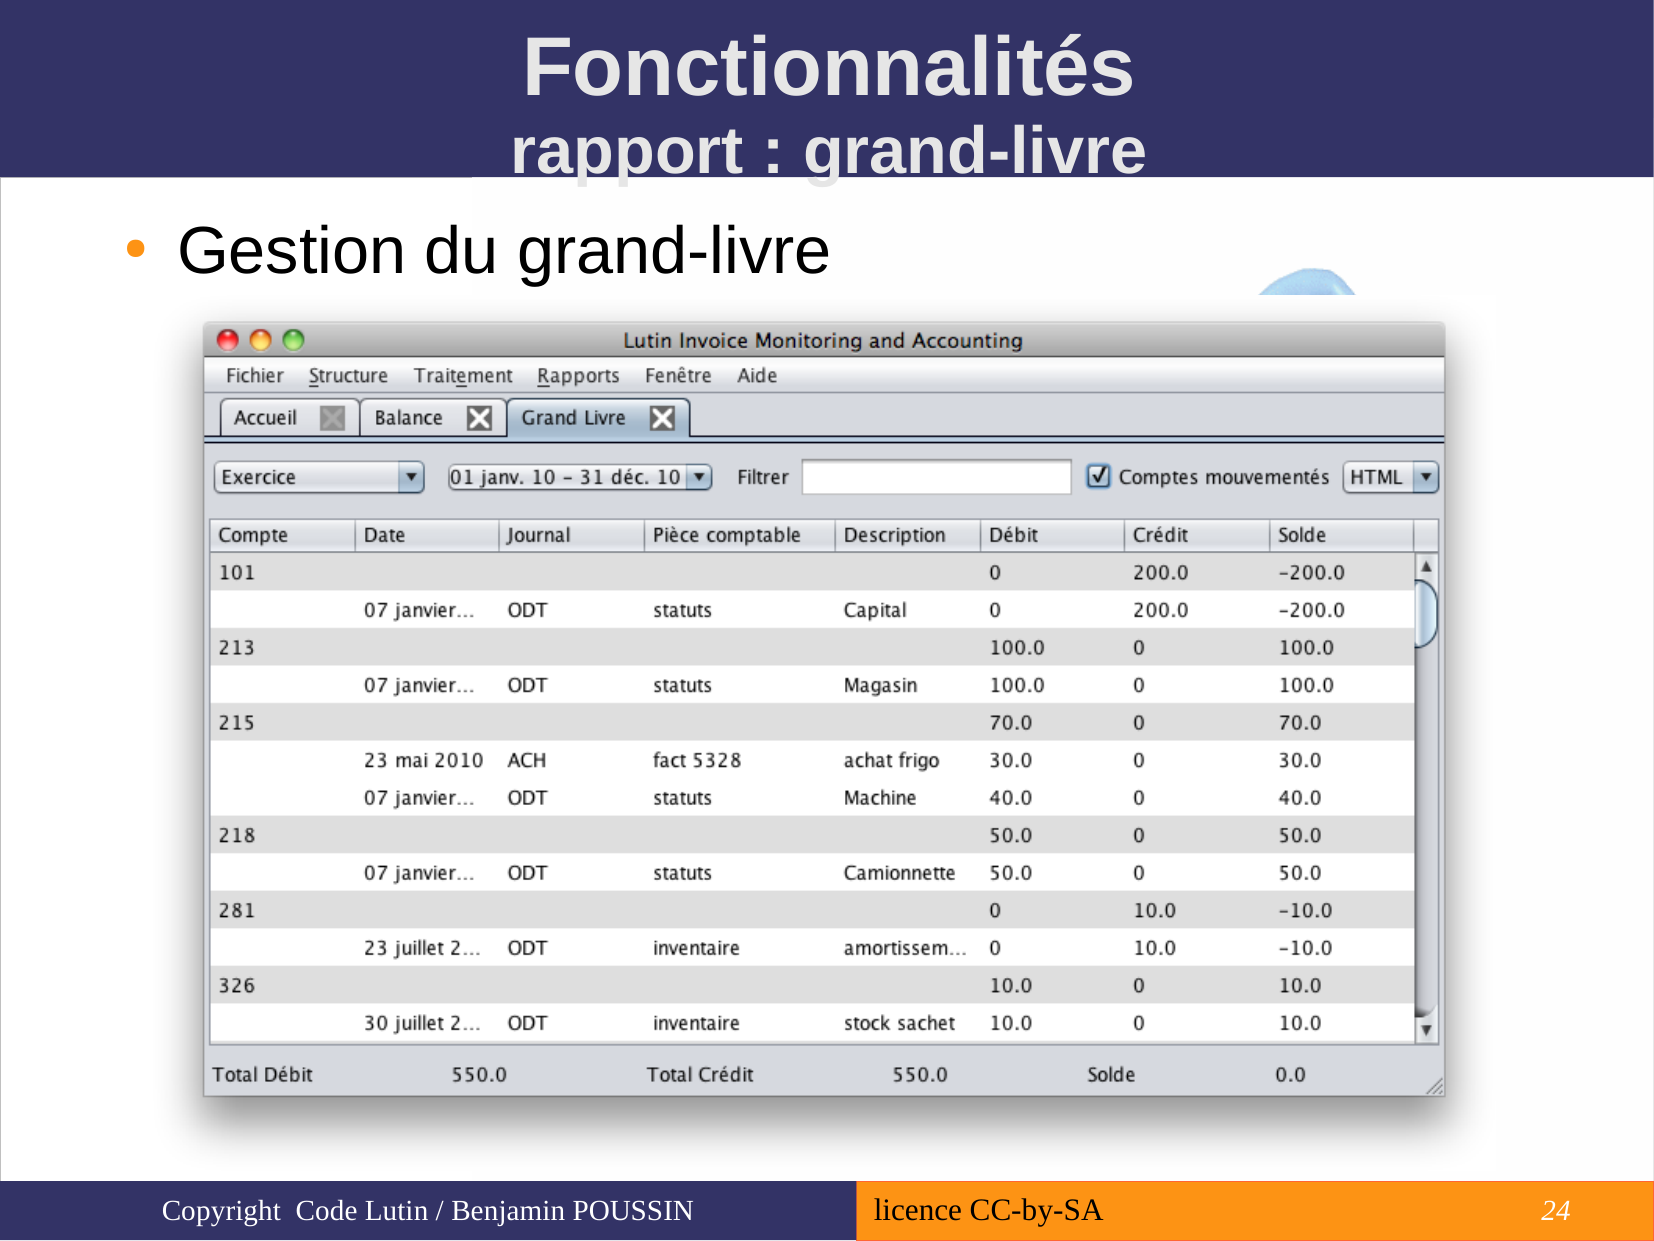

# Fonctionnalités rapport : grand-livre
Gestion du grand-livre
24